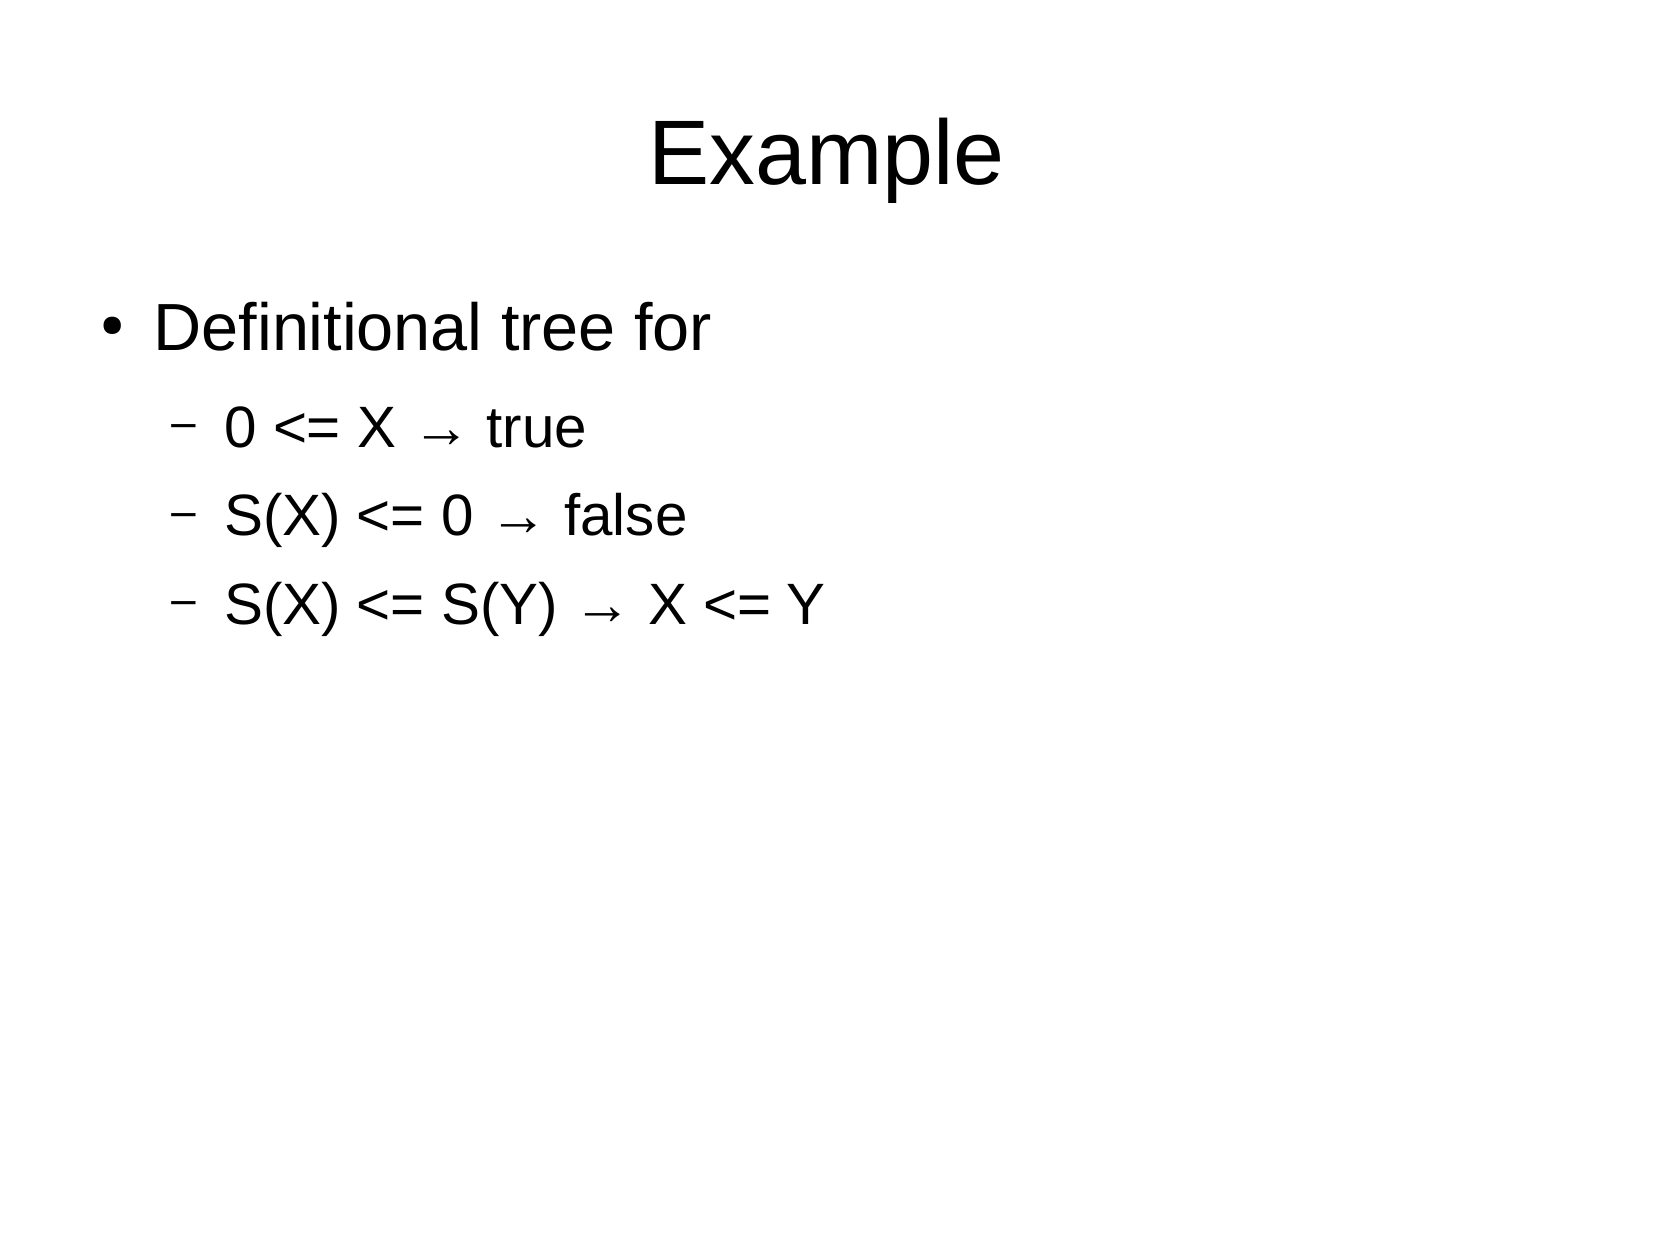

# Example
Definitional tree for
0 <= X → true
S(X) <= 0 → false
S(X) <= S(Y) → X <= Y